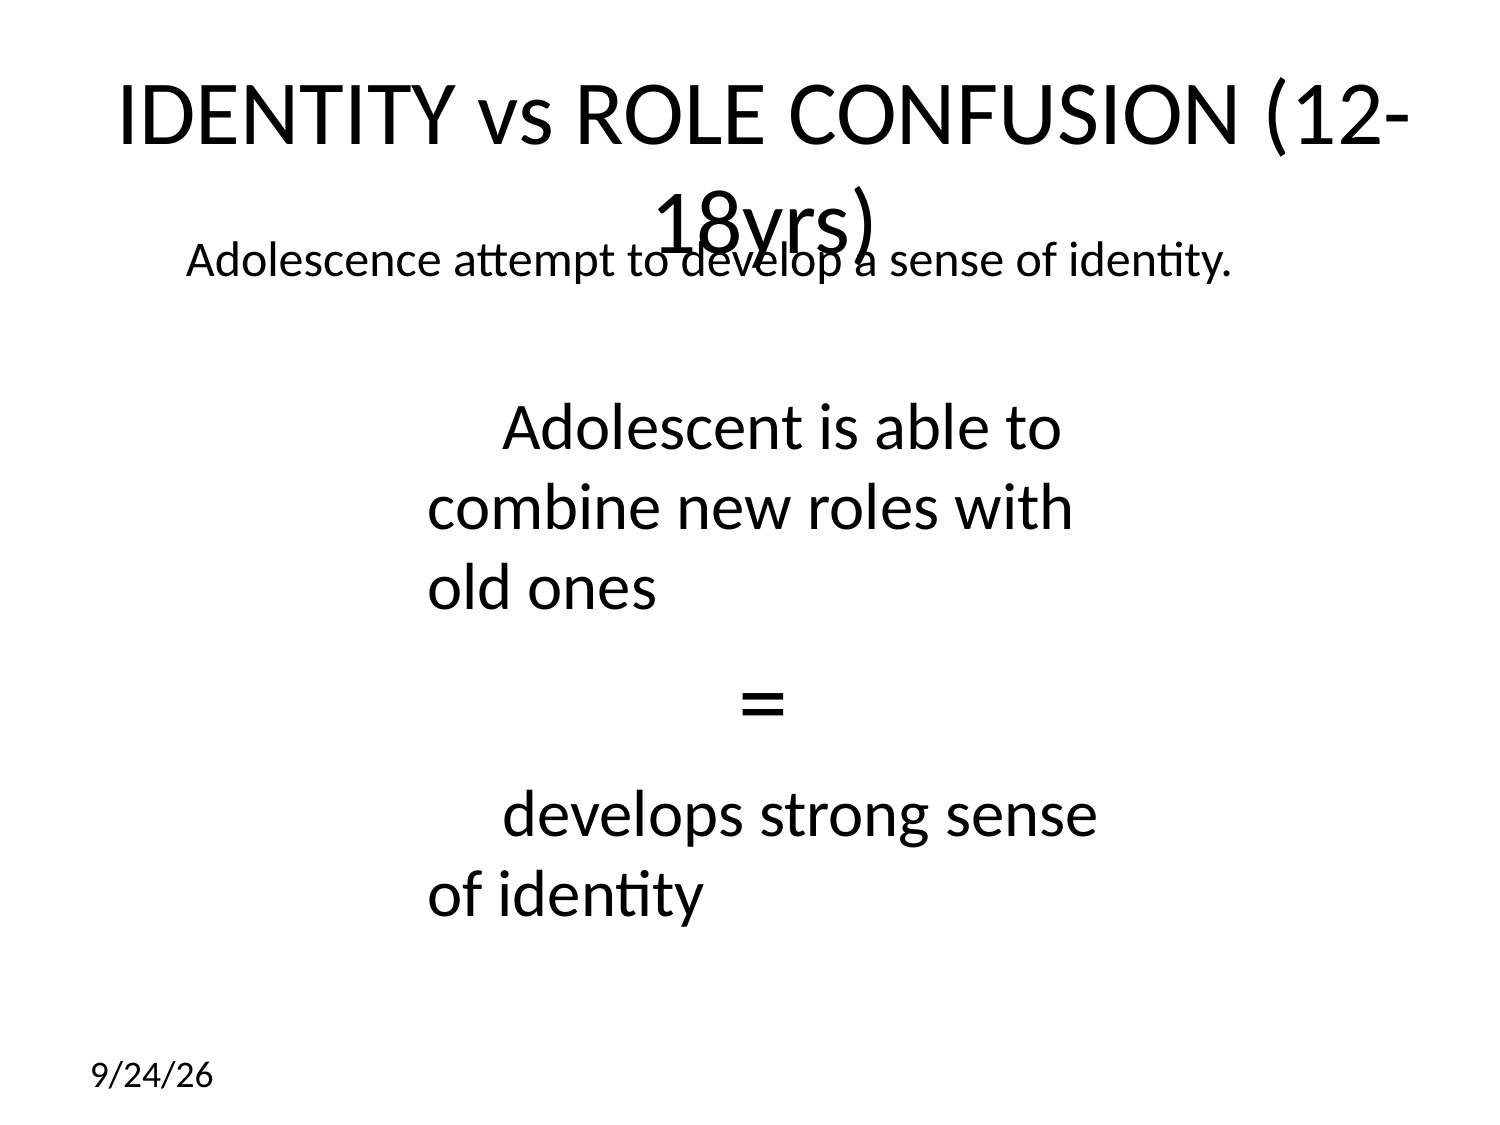

# IDENTITY vs ROLE CONFUSION (12-18yrs)
Adolescence attempt to develop a sense of identity.
	Adolescent is able to combine new roles with old ones
=
	develops strong sense of identity